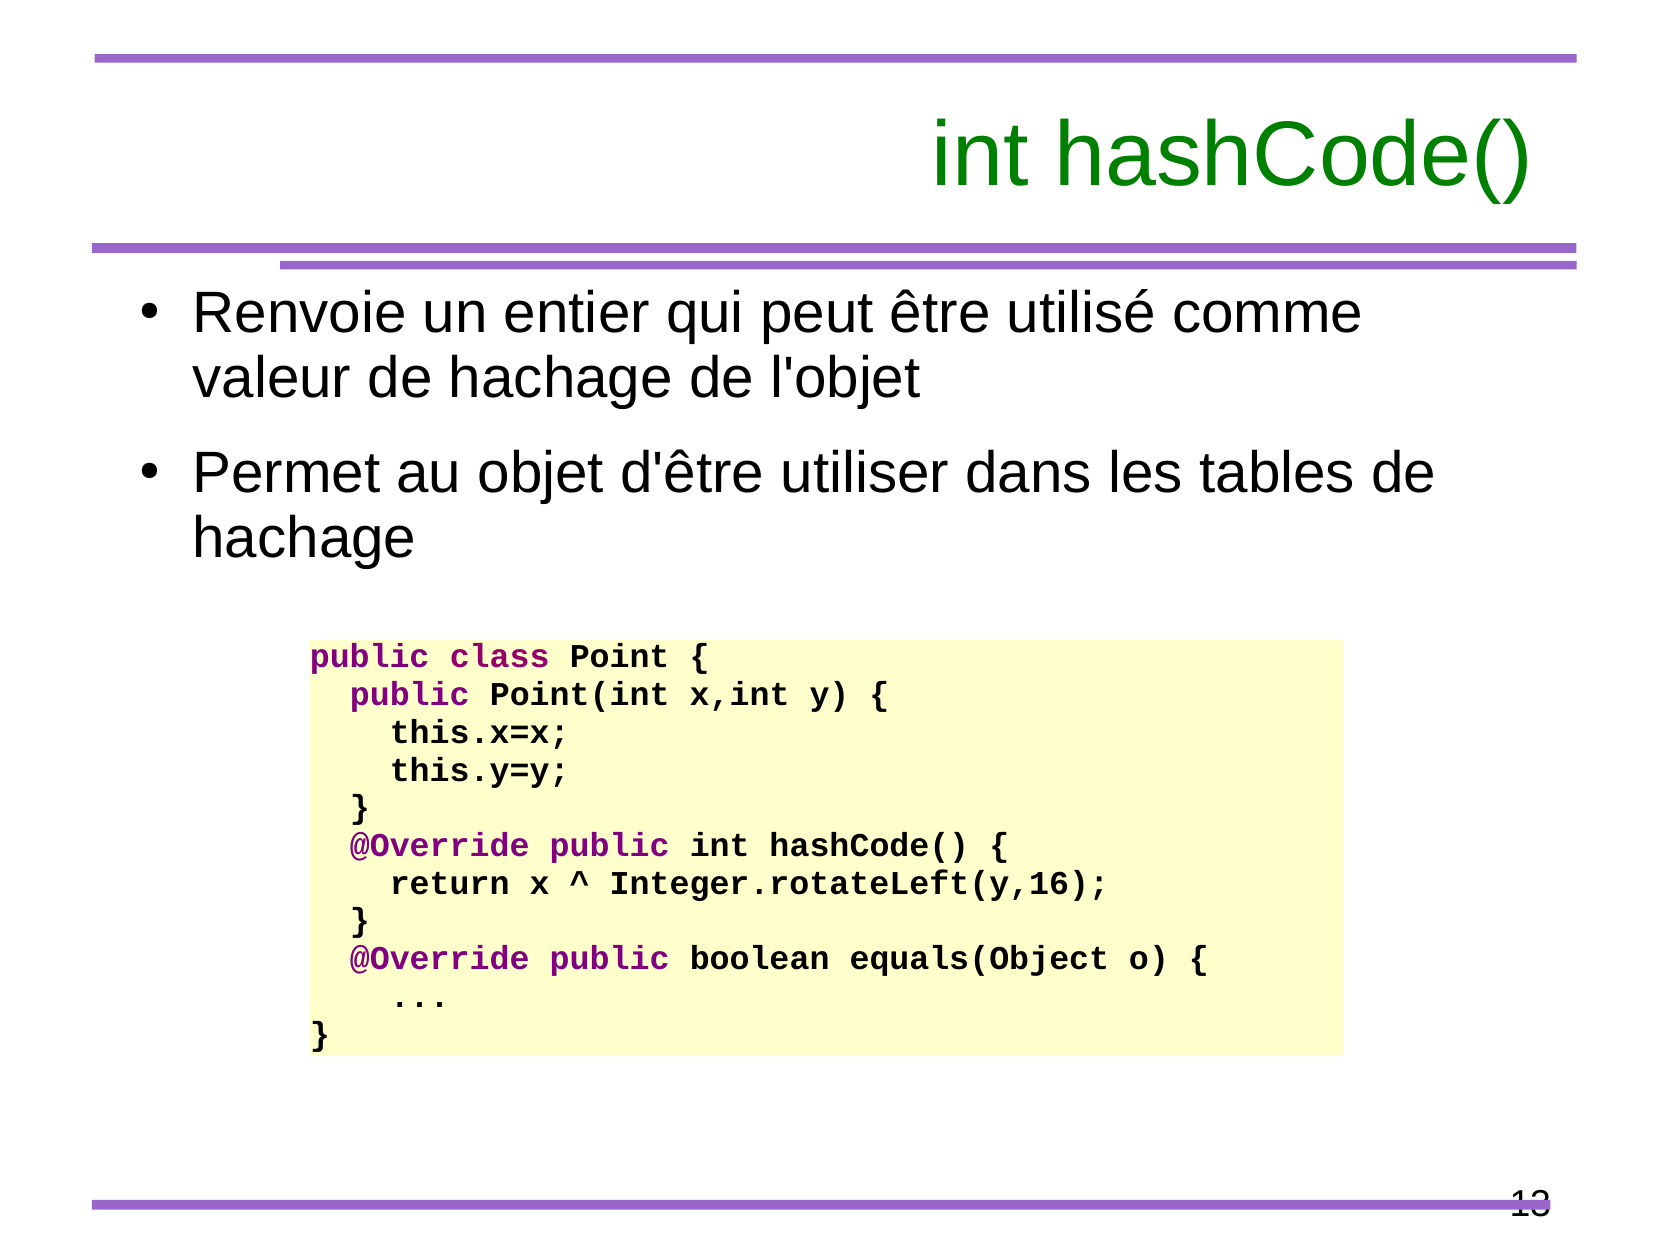

# int hashCode()
Renvoie un entier qui peut être utilisé comme valeur de hachage de l'objet
Permet au objet d'être utiliser dans les tables de hachage
public class Point {
 public Point(int x,int y) {
 this.x=x;
 this.y=y;
 }
 @Override public int hashCode() {
 return x ^ Integer.rotateLeft(y,16);
 }
 @Override public boolean equals(Object o) {
 ...
}